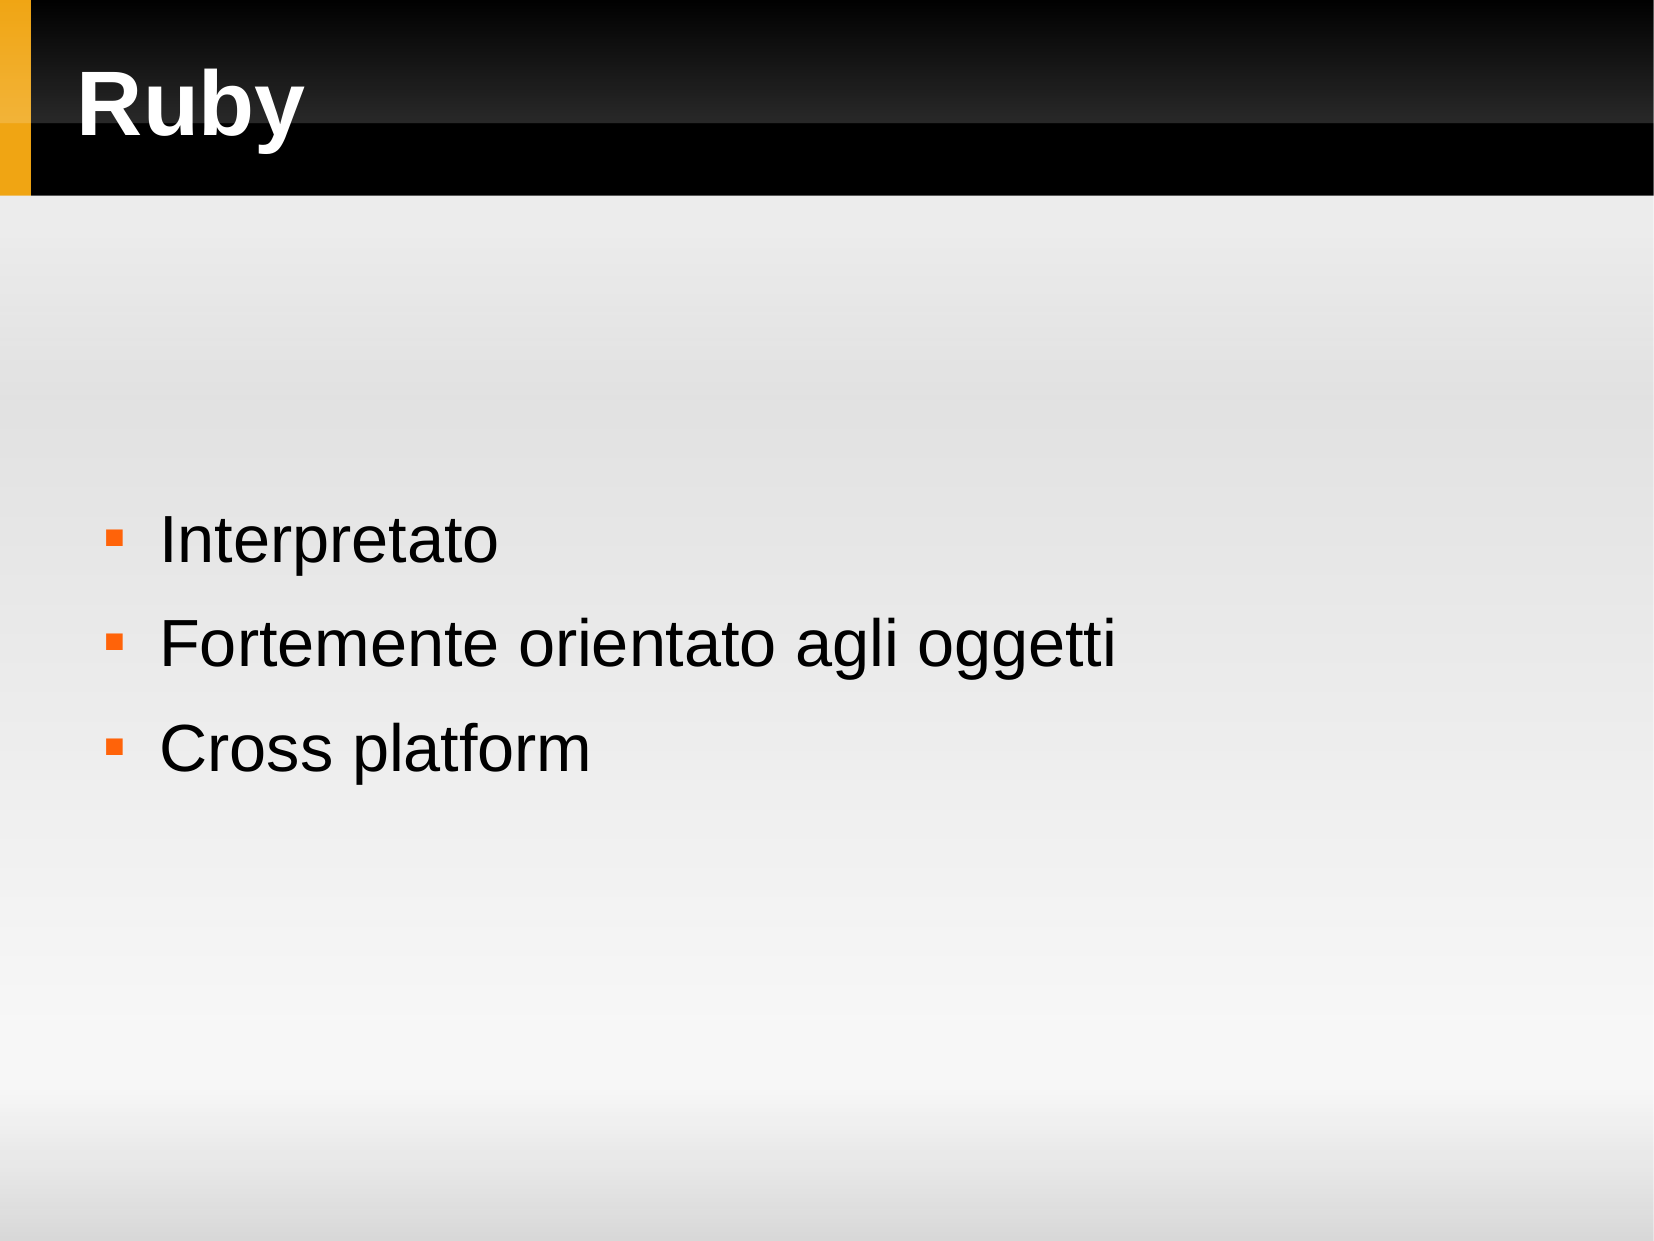

# Ruby
Interpretato
Fortemente orientato agli oggetti
Cross platform